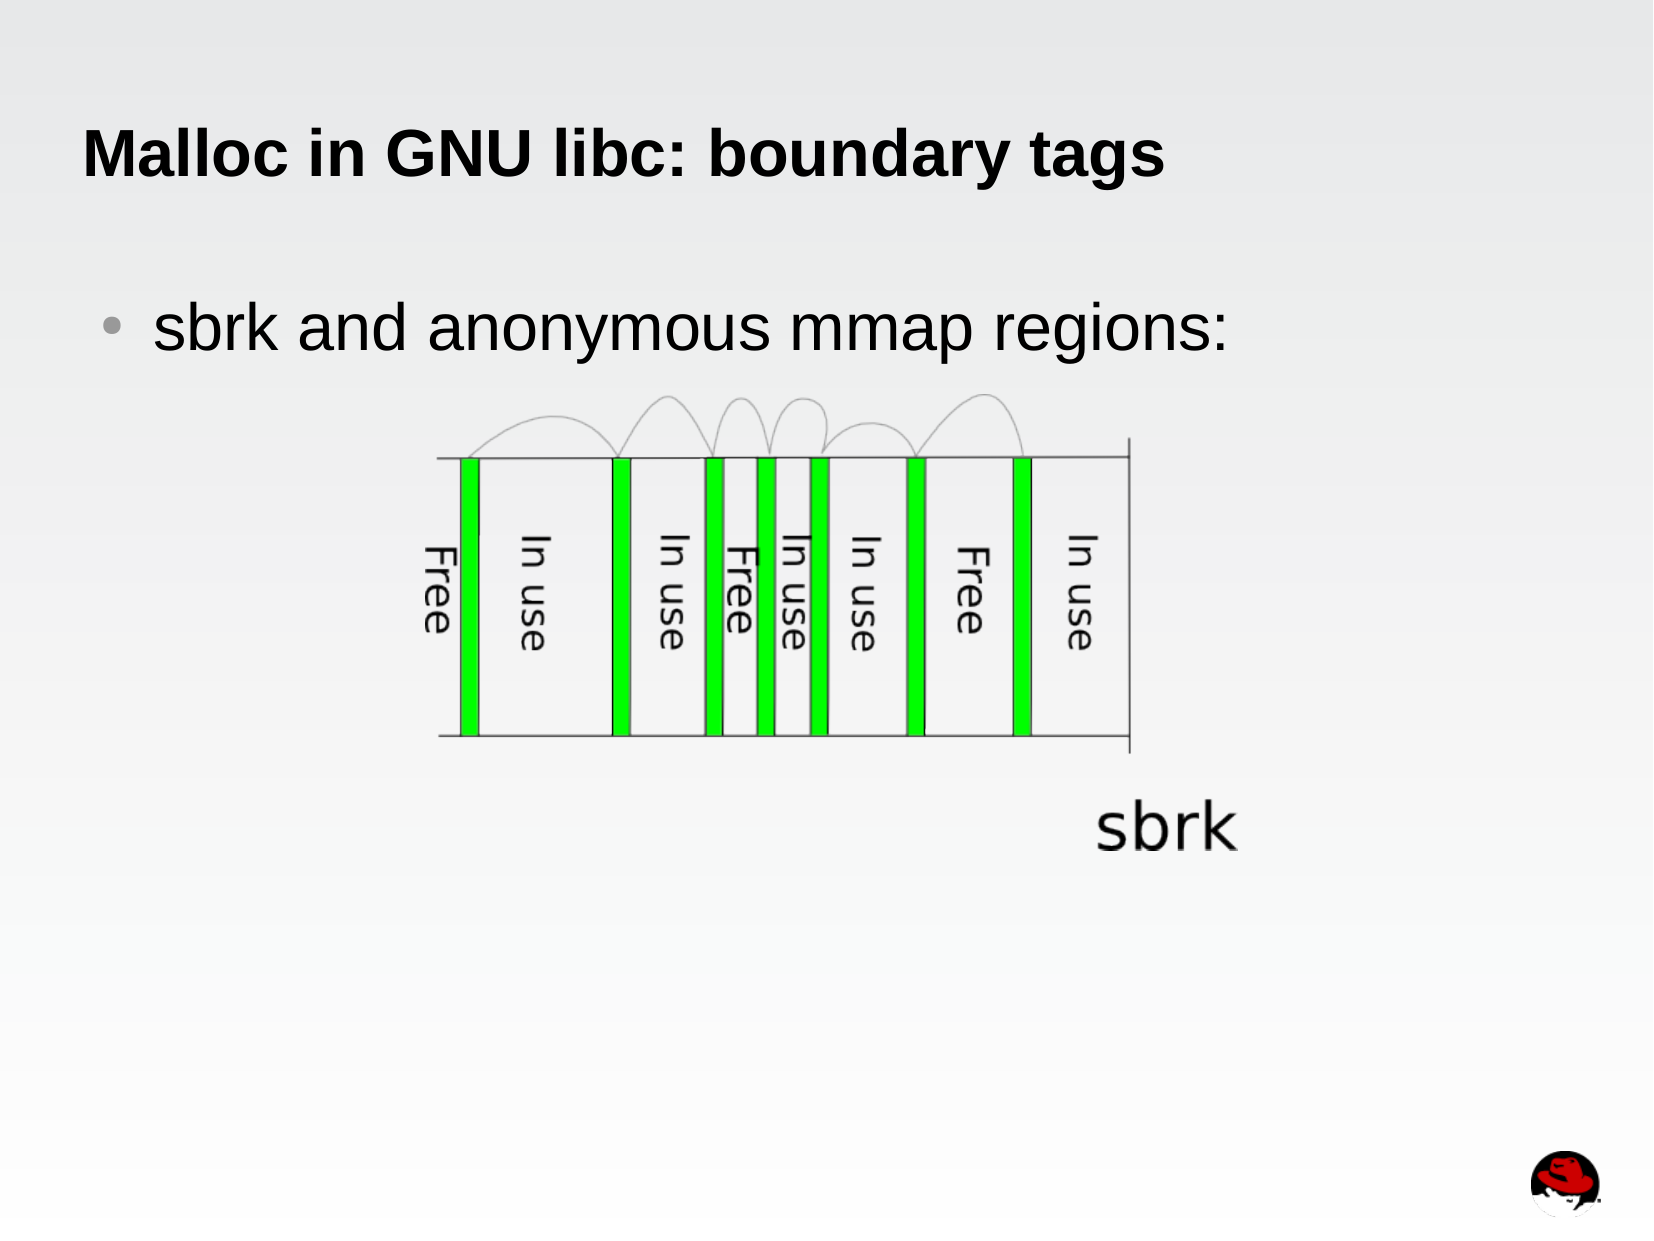

# Malloc in GNU libc: boundary tags
sbrk and anonymous mmap regions: